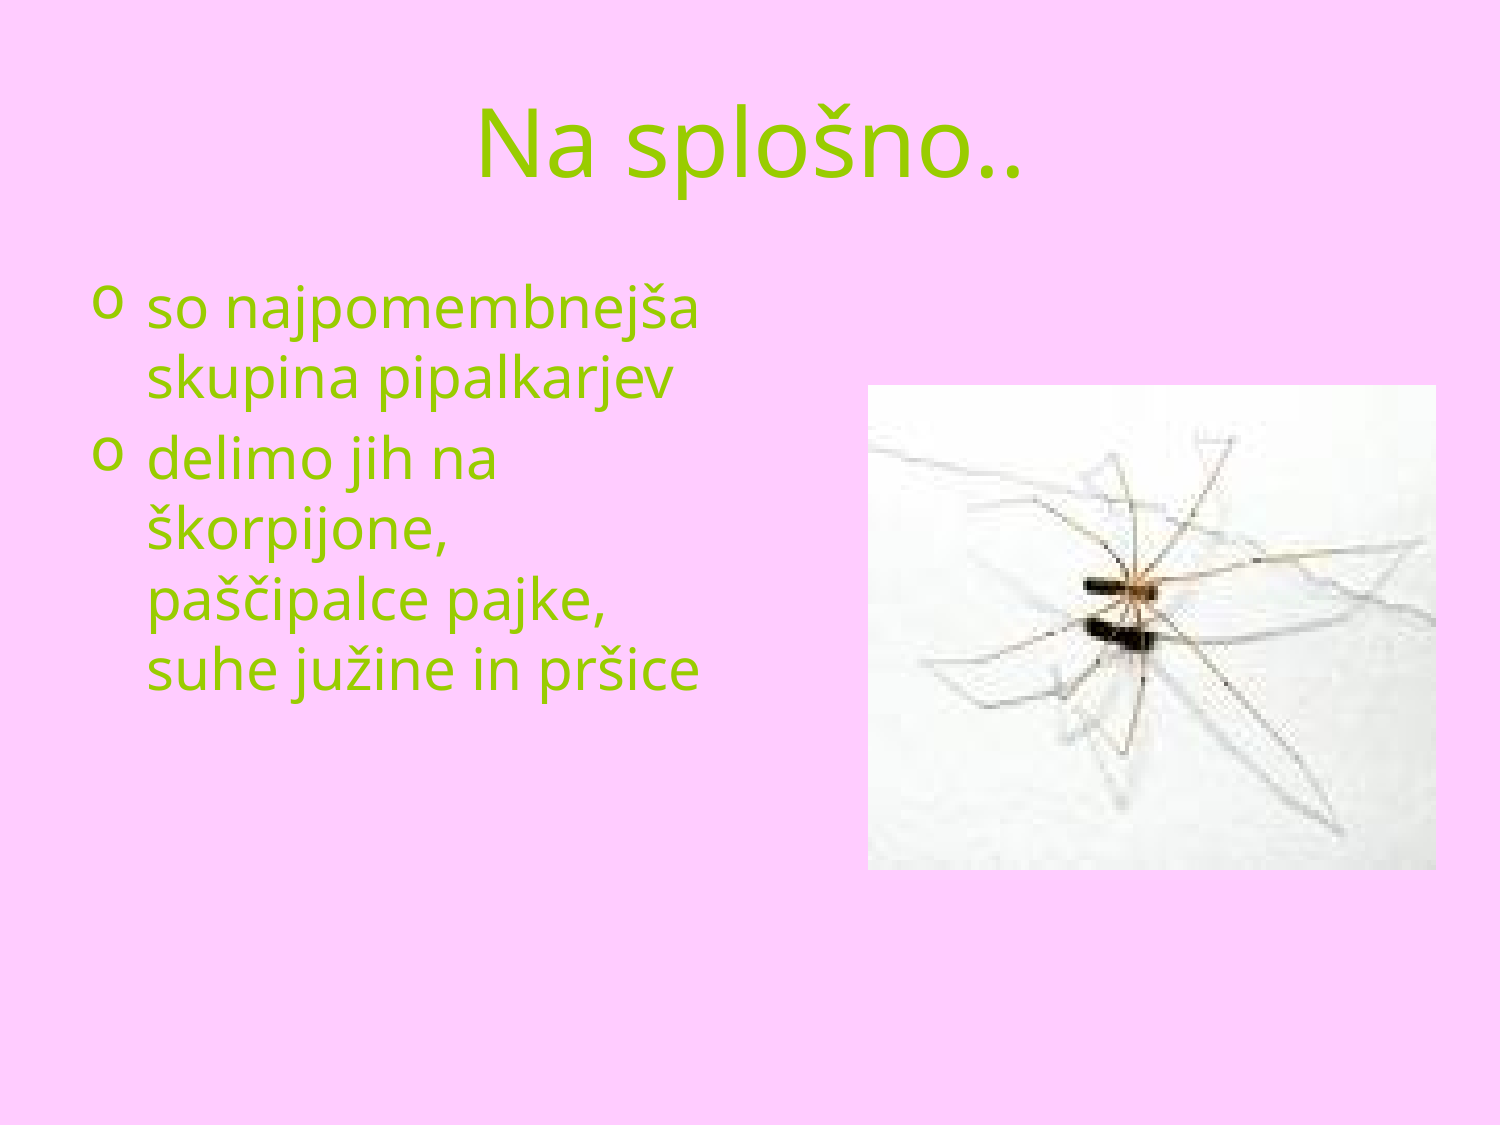

# Na splošno..
so najpomembnejša skupina pipalkarjev
delimo jih na škorpijone, paščipalce pajke, suhe južine in pršice